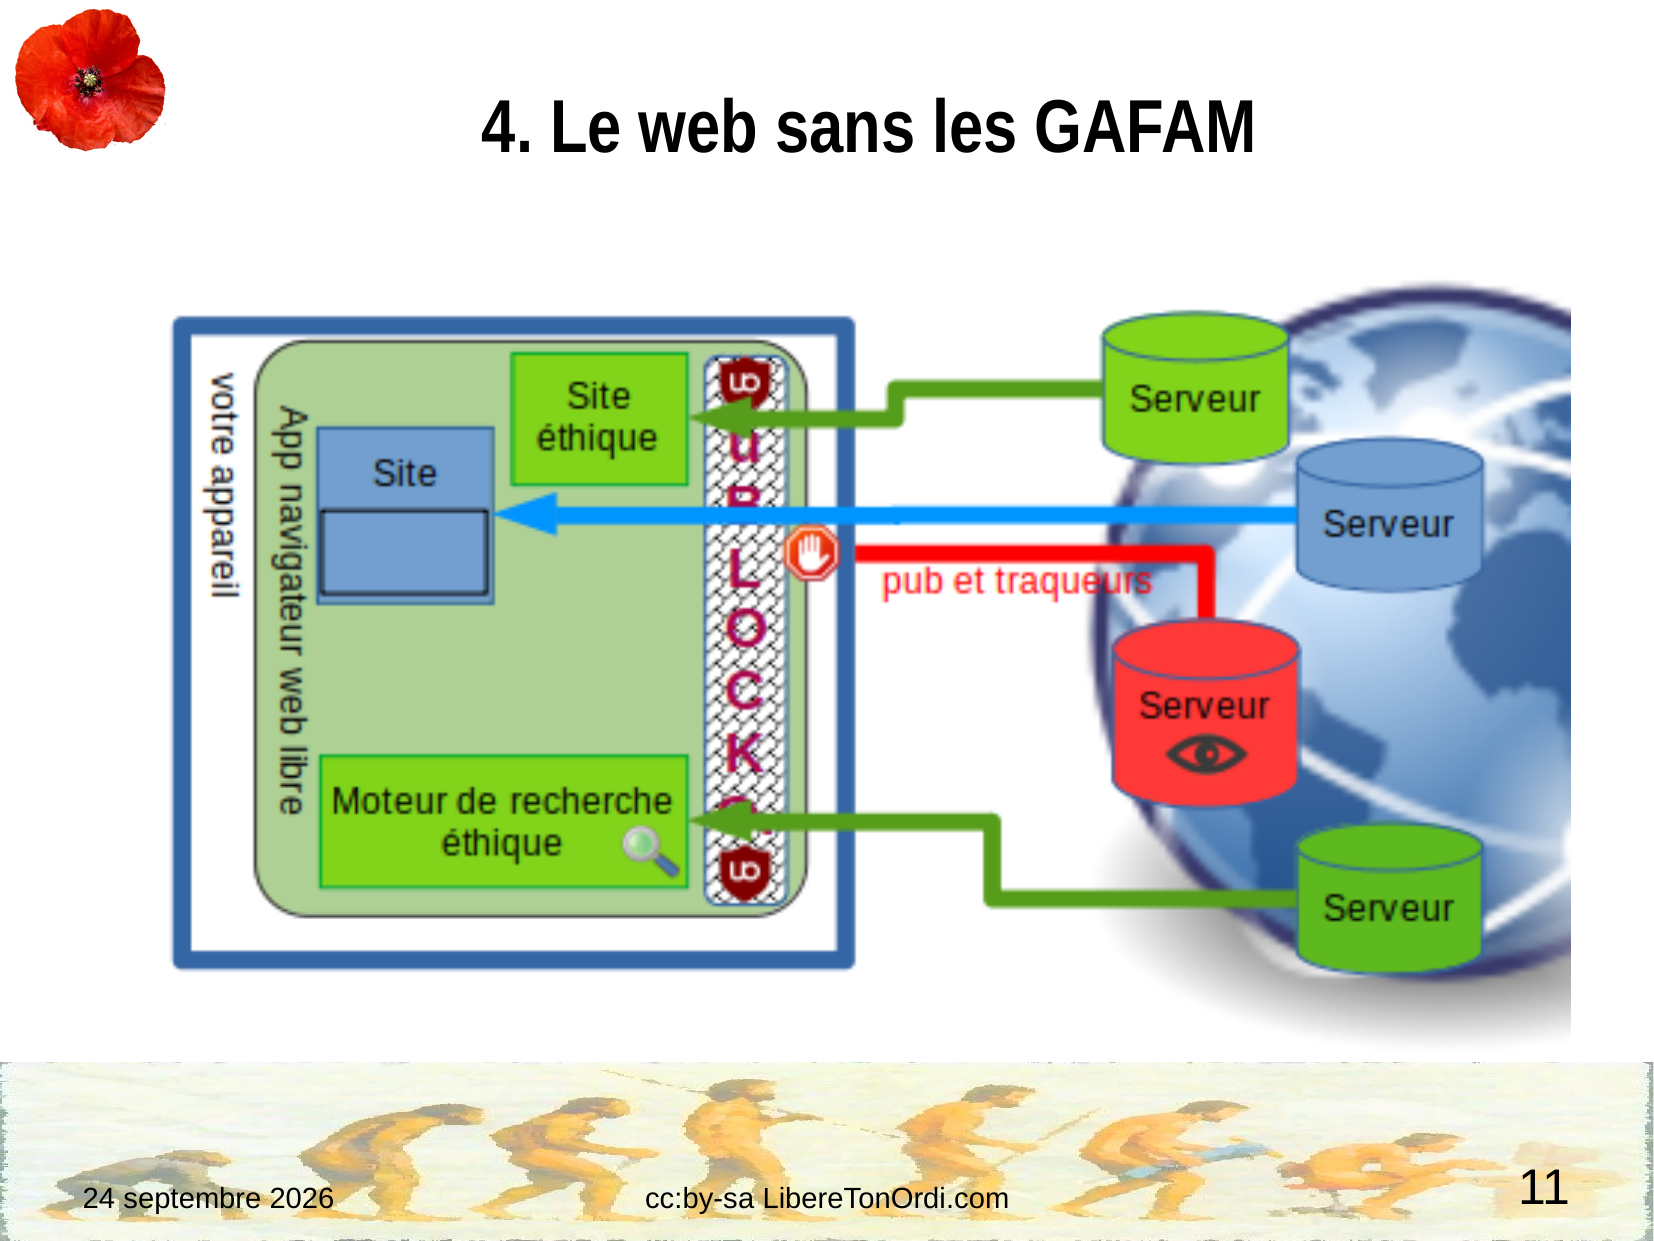

# 4. Le web sans les GAFAM
cc:by-sa LibereTonOrdi.com
11